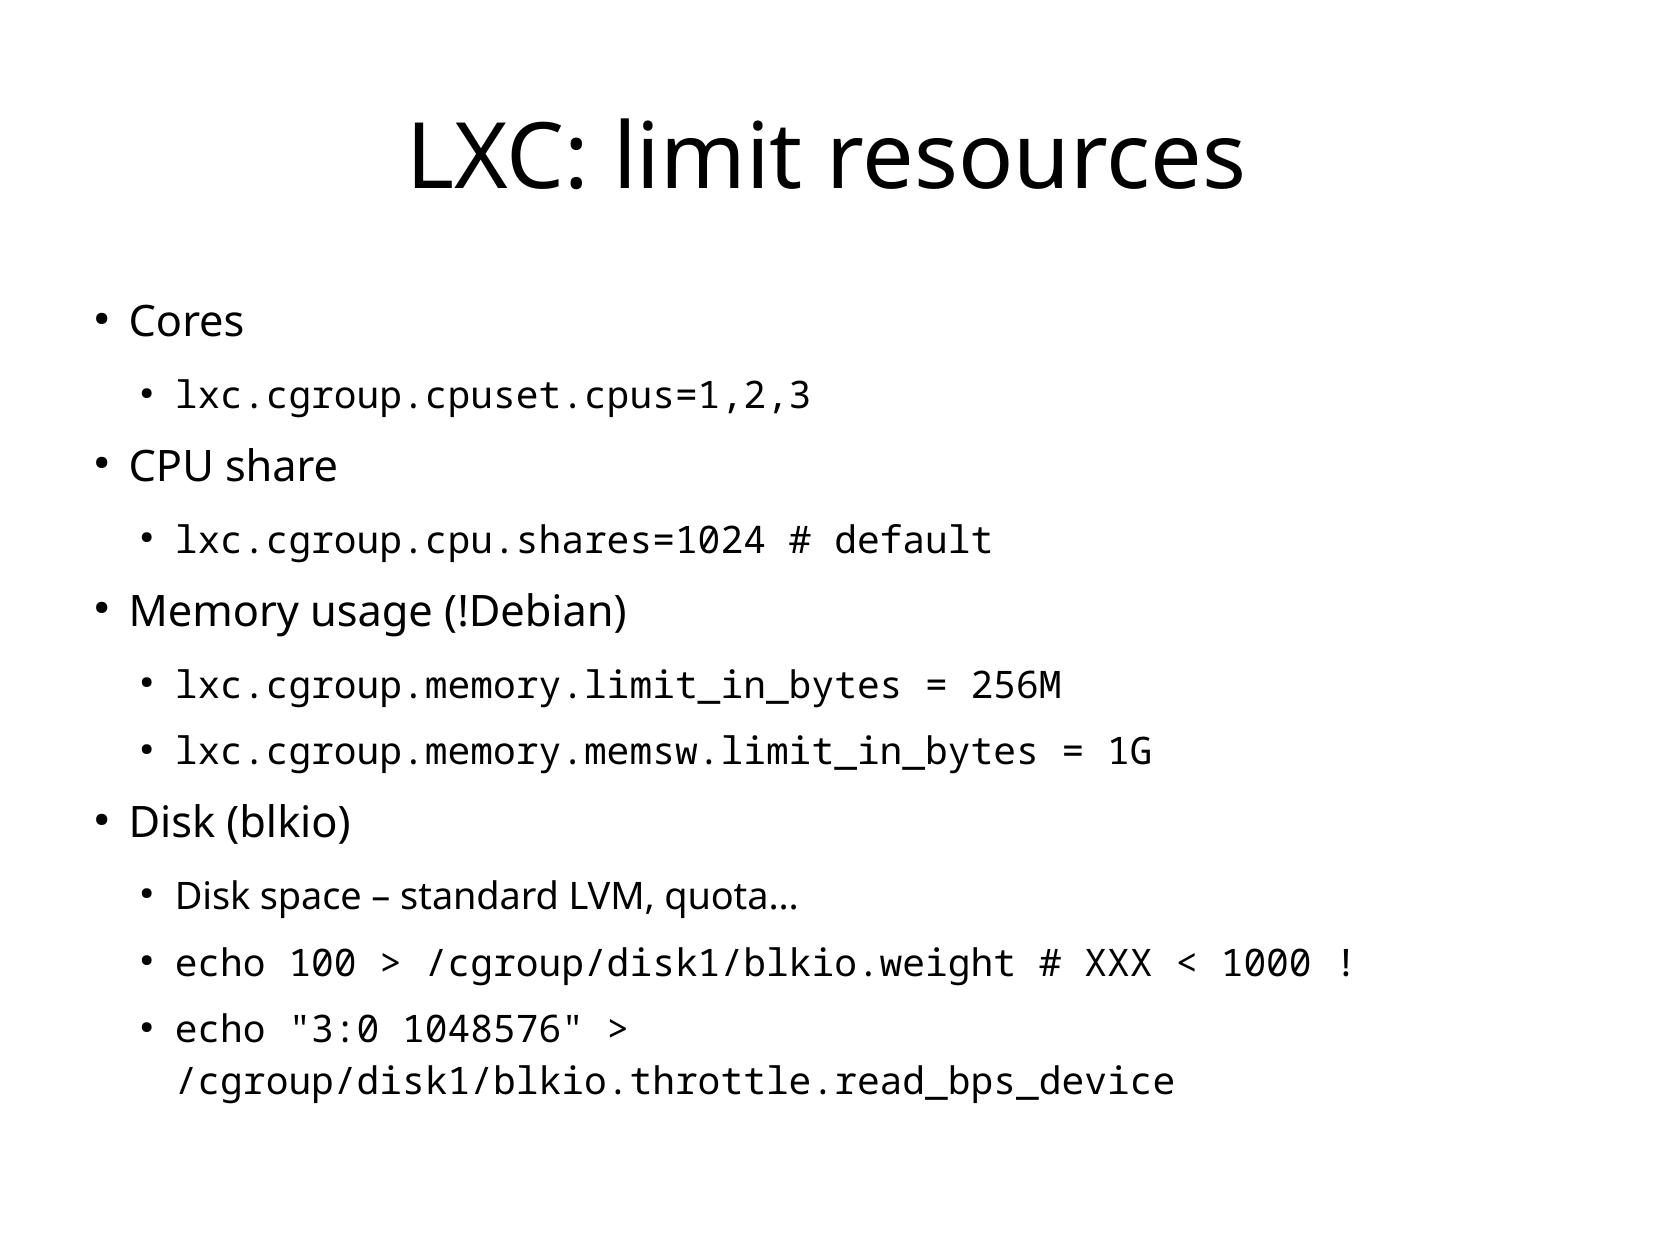

# LXC: limit resources
Cores
lxc.cgroup.cpuset.cpus=1,2,3
CPU share
lxc.cgroup.cpu.shares=1024 # default
Memory usage (!Debian)
lxc.cgroup.memory.limit_in_bytes = 256M
lxc.cgroup.memory.memsw.limit_in_bytes = 1G
Disk (blkio)
Disk space – standard LVM, quota...
echo 100 > /cgroup/disk1/blkio.weight # XXX < 1000 !
echo "3:0 1048576" > /cgroup/disk1/blkio.throttle.read_bps_device